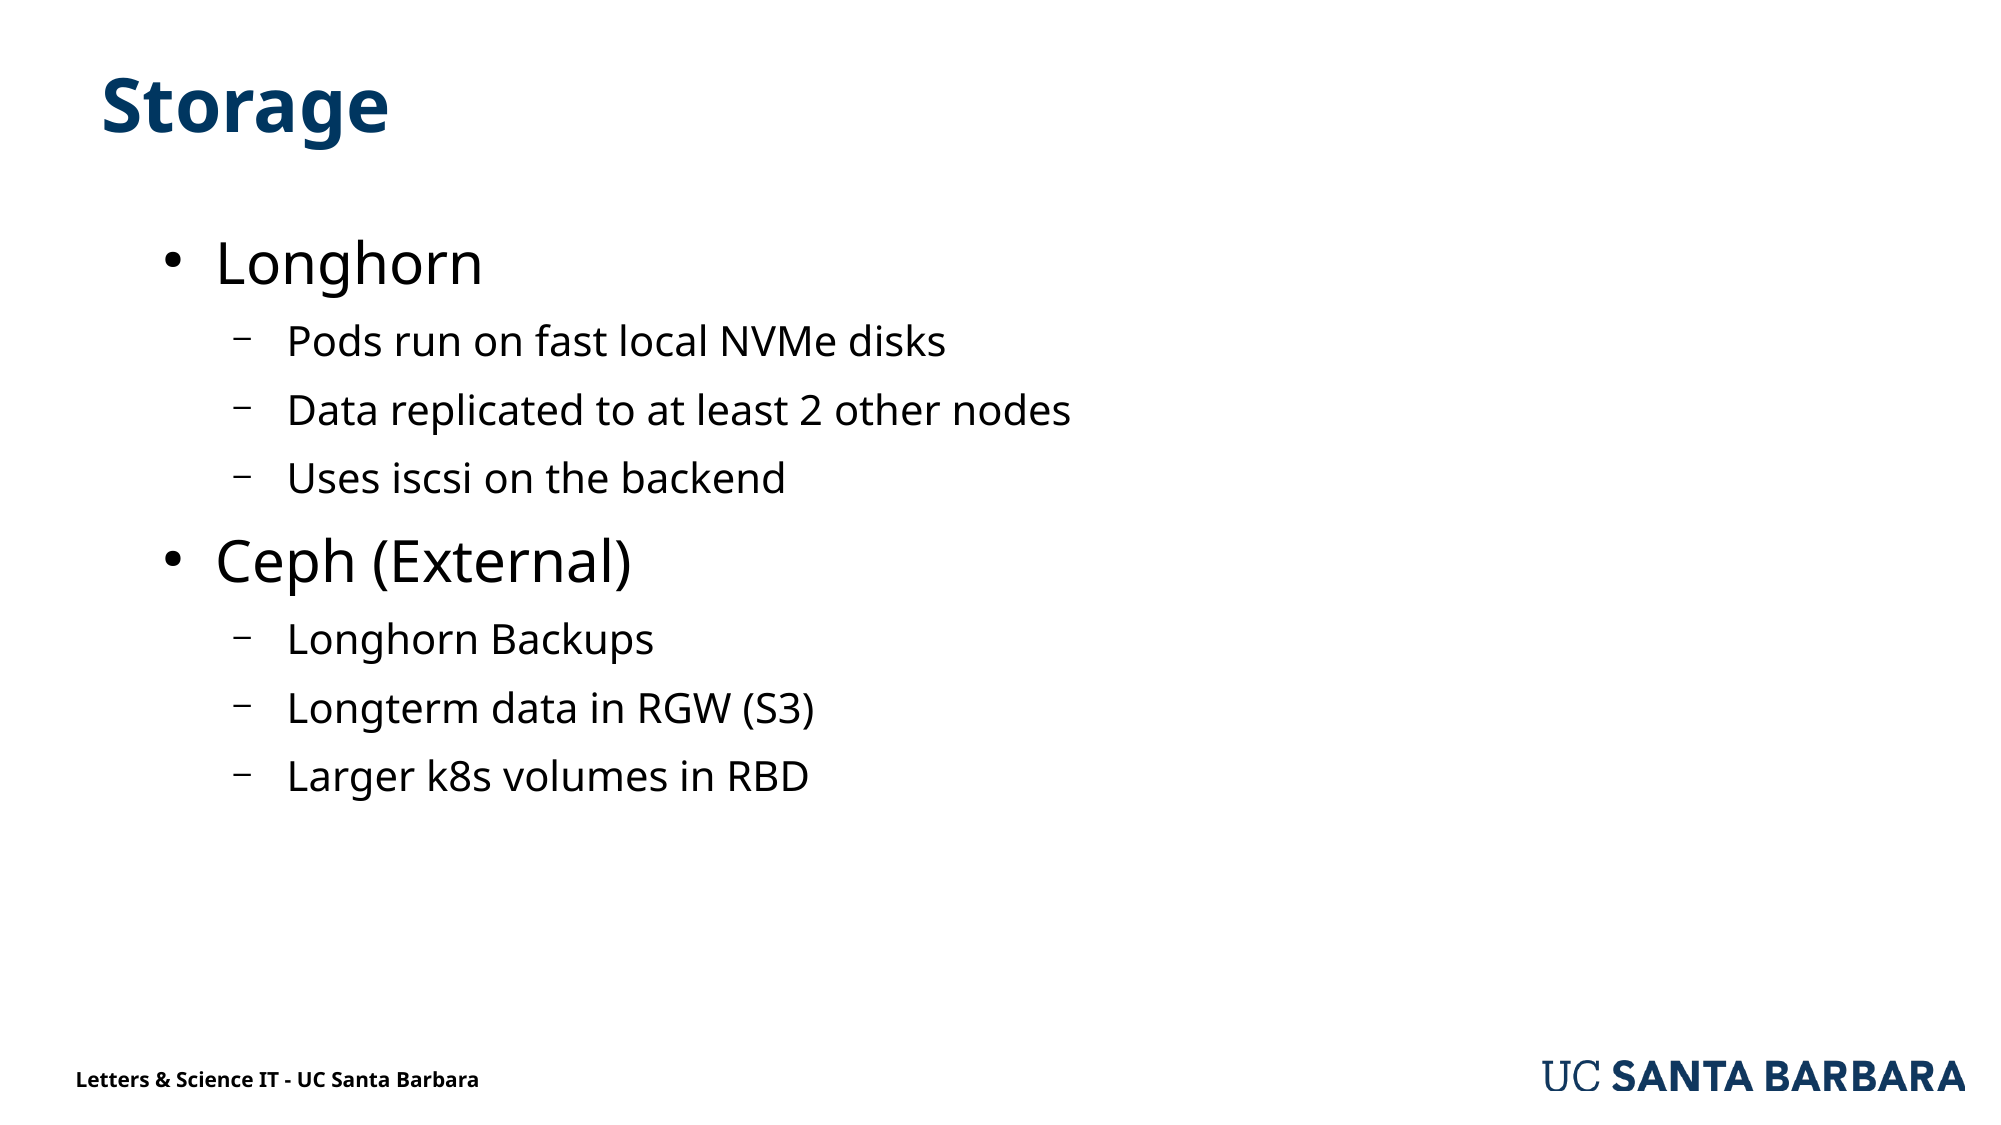

# Storage
Longhorn
Pods run on fast local NVMe disks
Data replicated to at least 2 other nodes
Uses iscsi on the backend
Ceph (External)
Longhorn Backups
Longterm data in RGW (S3)
Larger k8s volumes in RBD